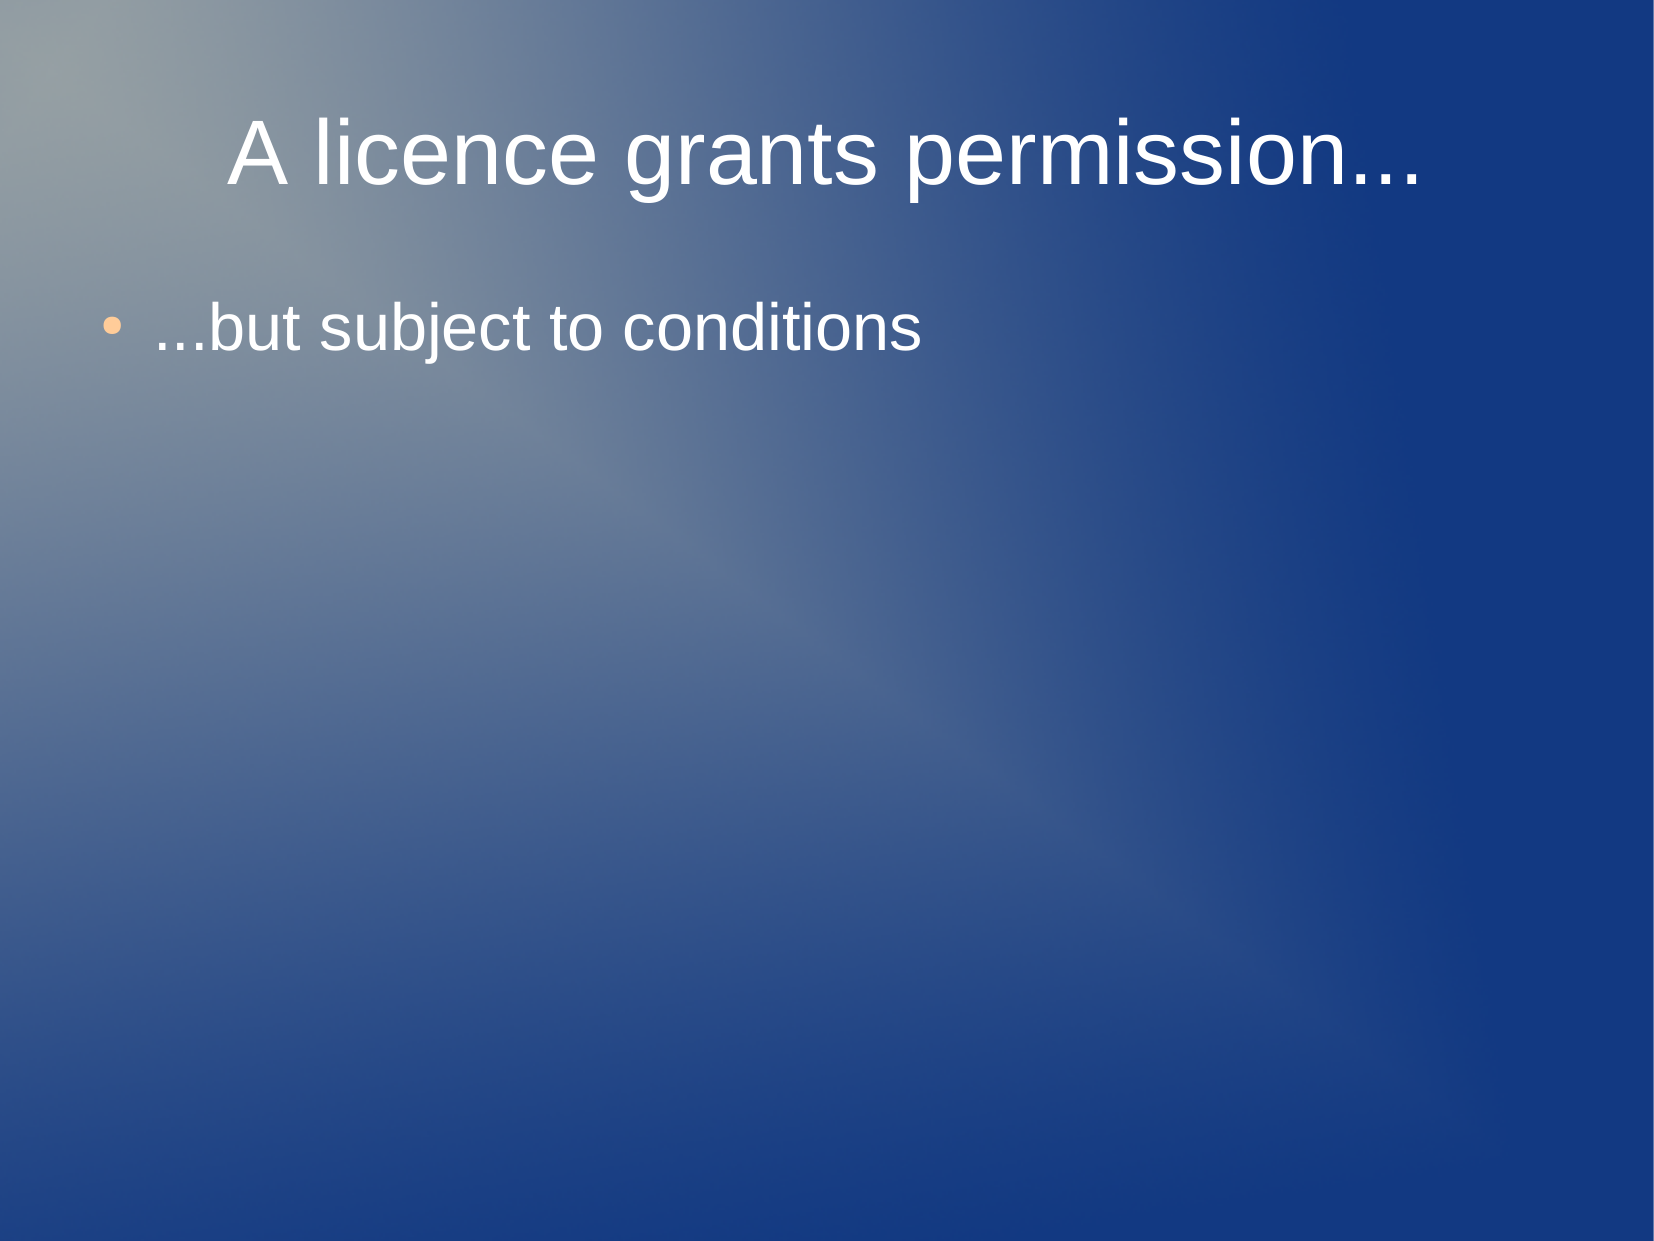

# A licence grants permission...
...but subject to conditions